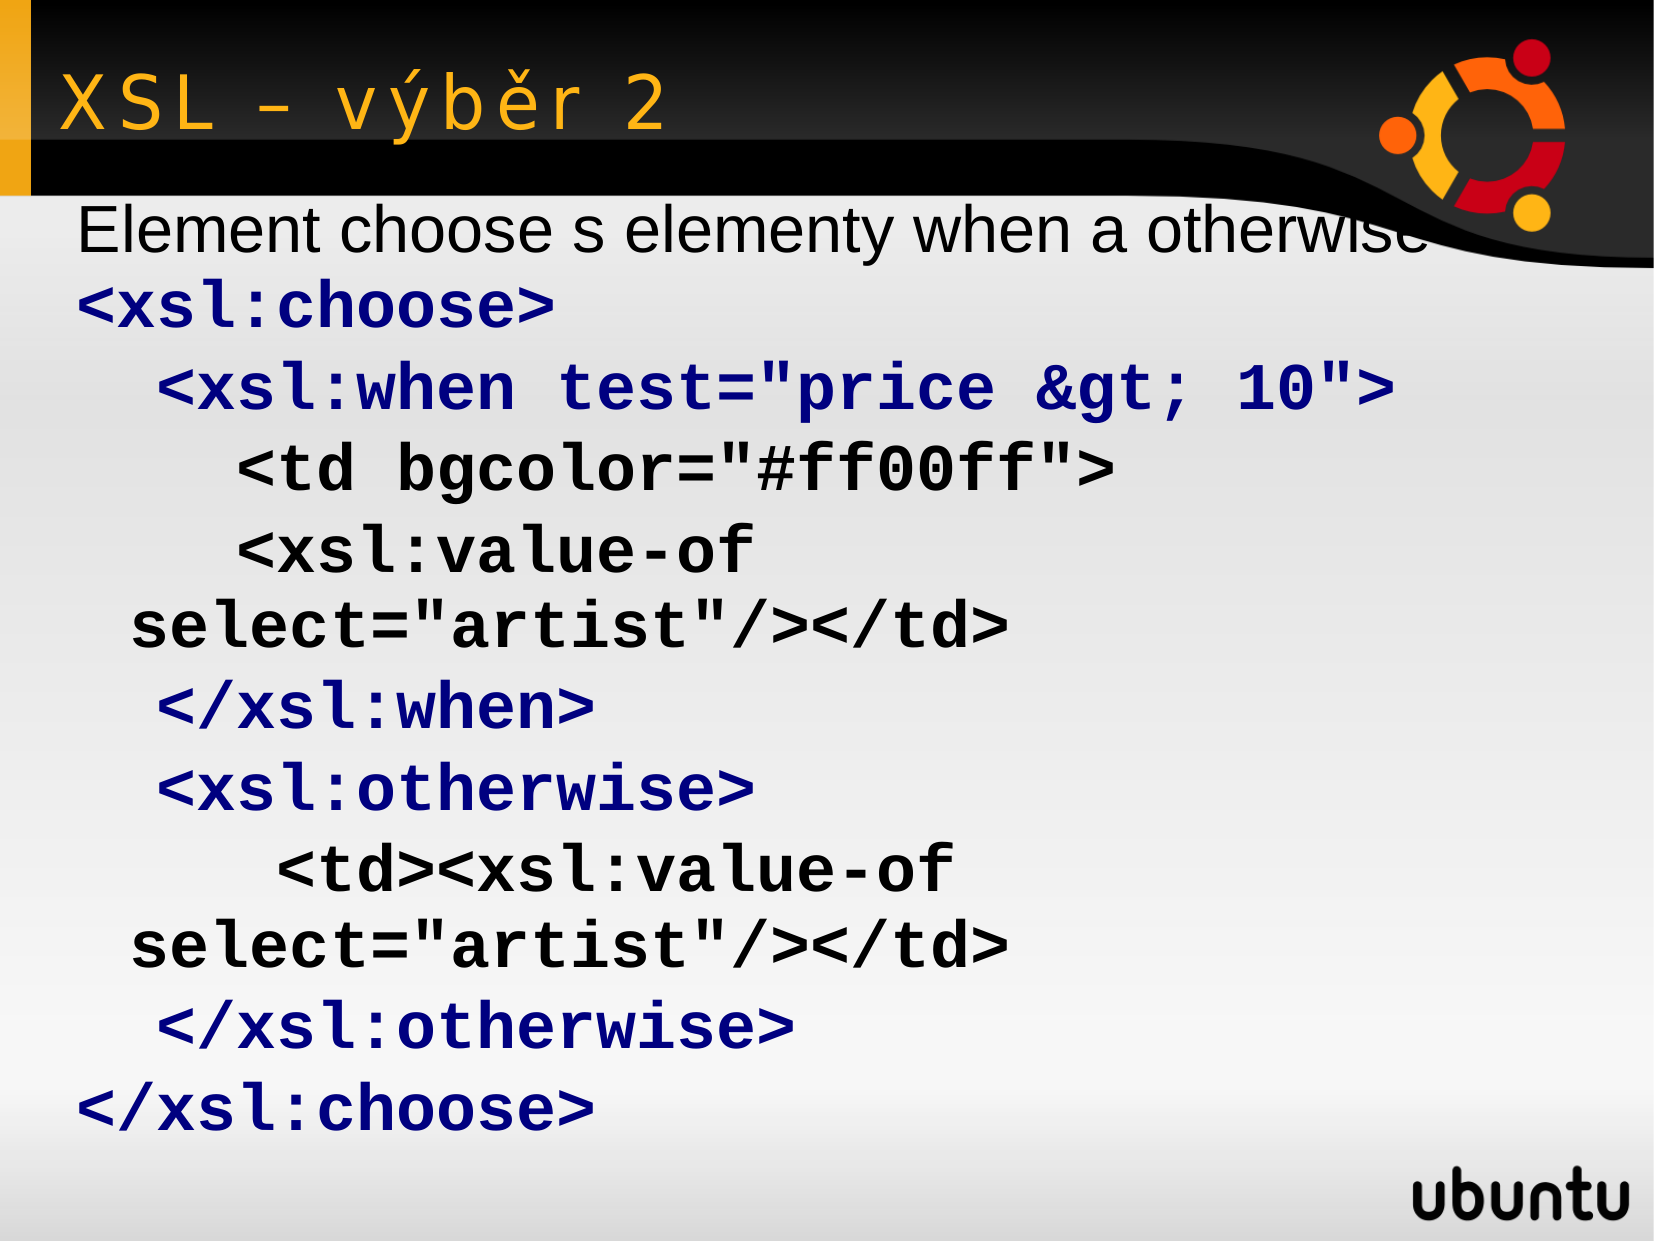

# XSL – výběr 2
Element choose s elementy when a otherwise
<xsl:choose>
 <xsl:when test="price &gt; 10">
 <td bgcolor="#ff00ff">
 <xsl:value-of select="artist"/></td>
 </xsl:when>
 <xsl:otherwise>
 <td><xsl:value-of select="artist"/></td>
 </xsl:otherwise>
</xsl:choose>